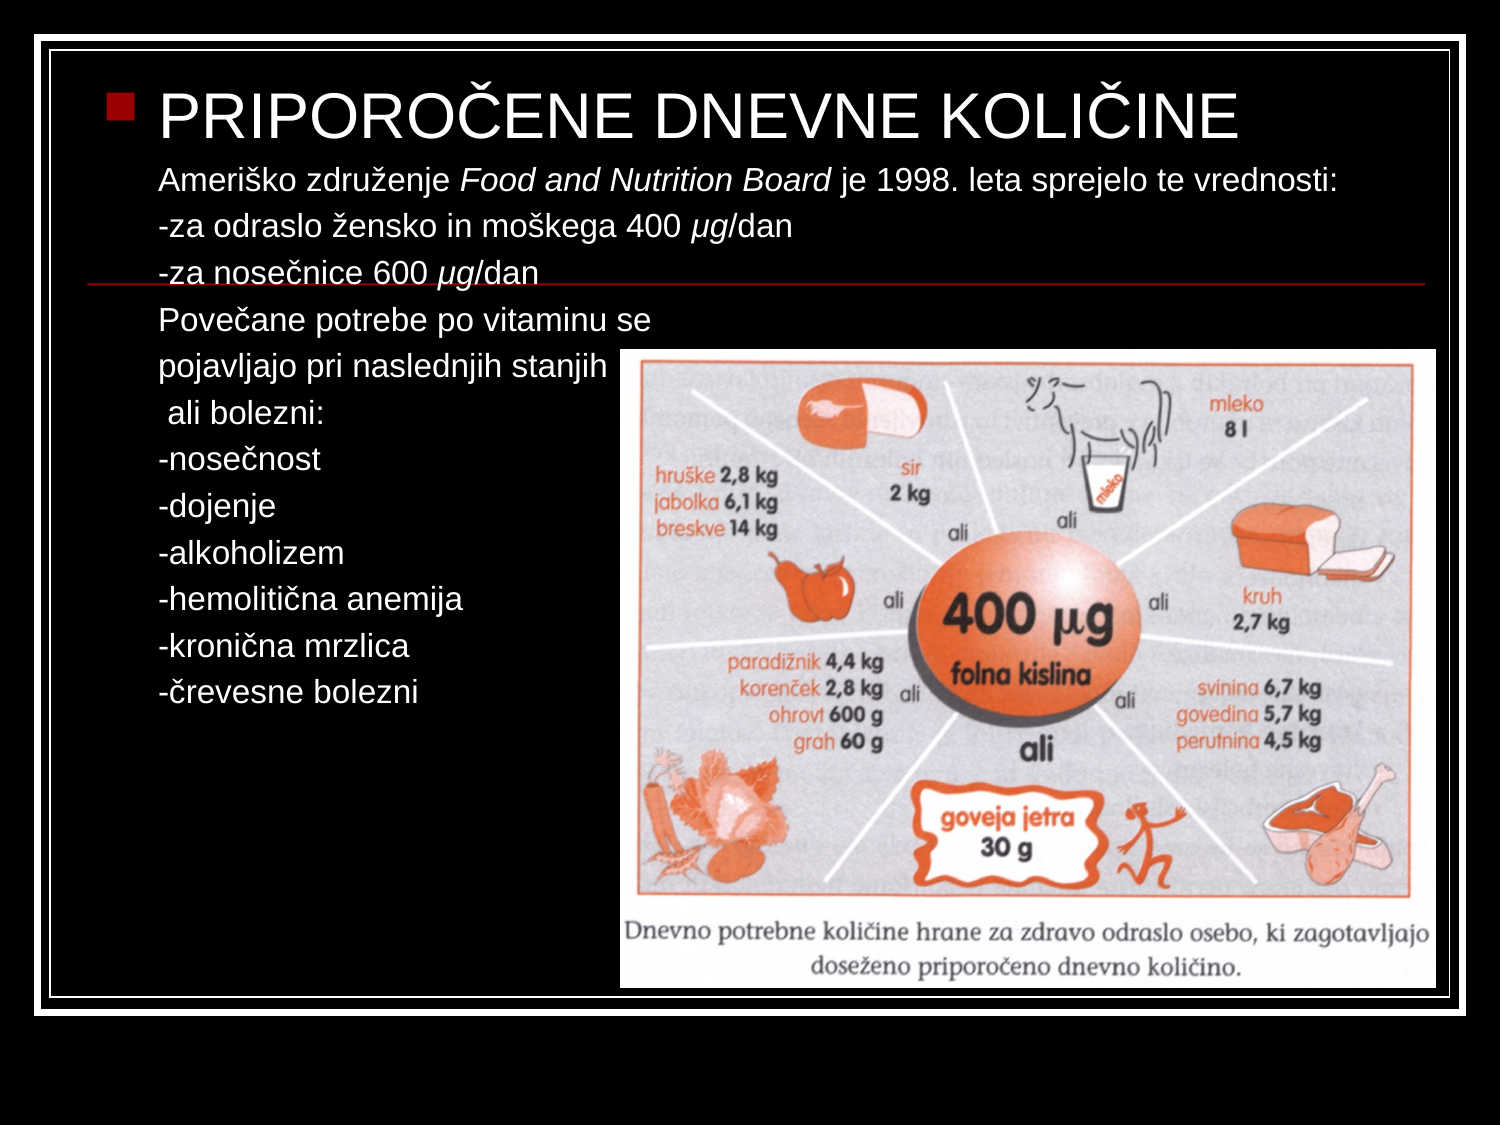

# PRIPOROČENE DNEVNE KOLIČINE
 Ameriško združenje Food and Nutrition Board je 1998. leta sprejelo te vrednosti:
 -za odraslo žensko in moškega 400 μg/dan
 -za nosečnice 600 μg/dan
 Povečane potrebe po vitaminu se
 pojavljajo pri naslednjih stanjih
 ali bolezni:
 -nosečnost
 -dojenje
 -alkoholizem
 -hemolitična anemija
 -kronična mrzlica
 -črevesne bolezni